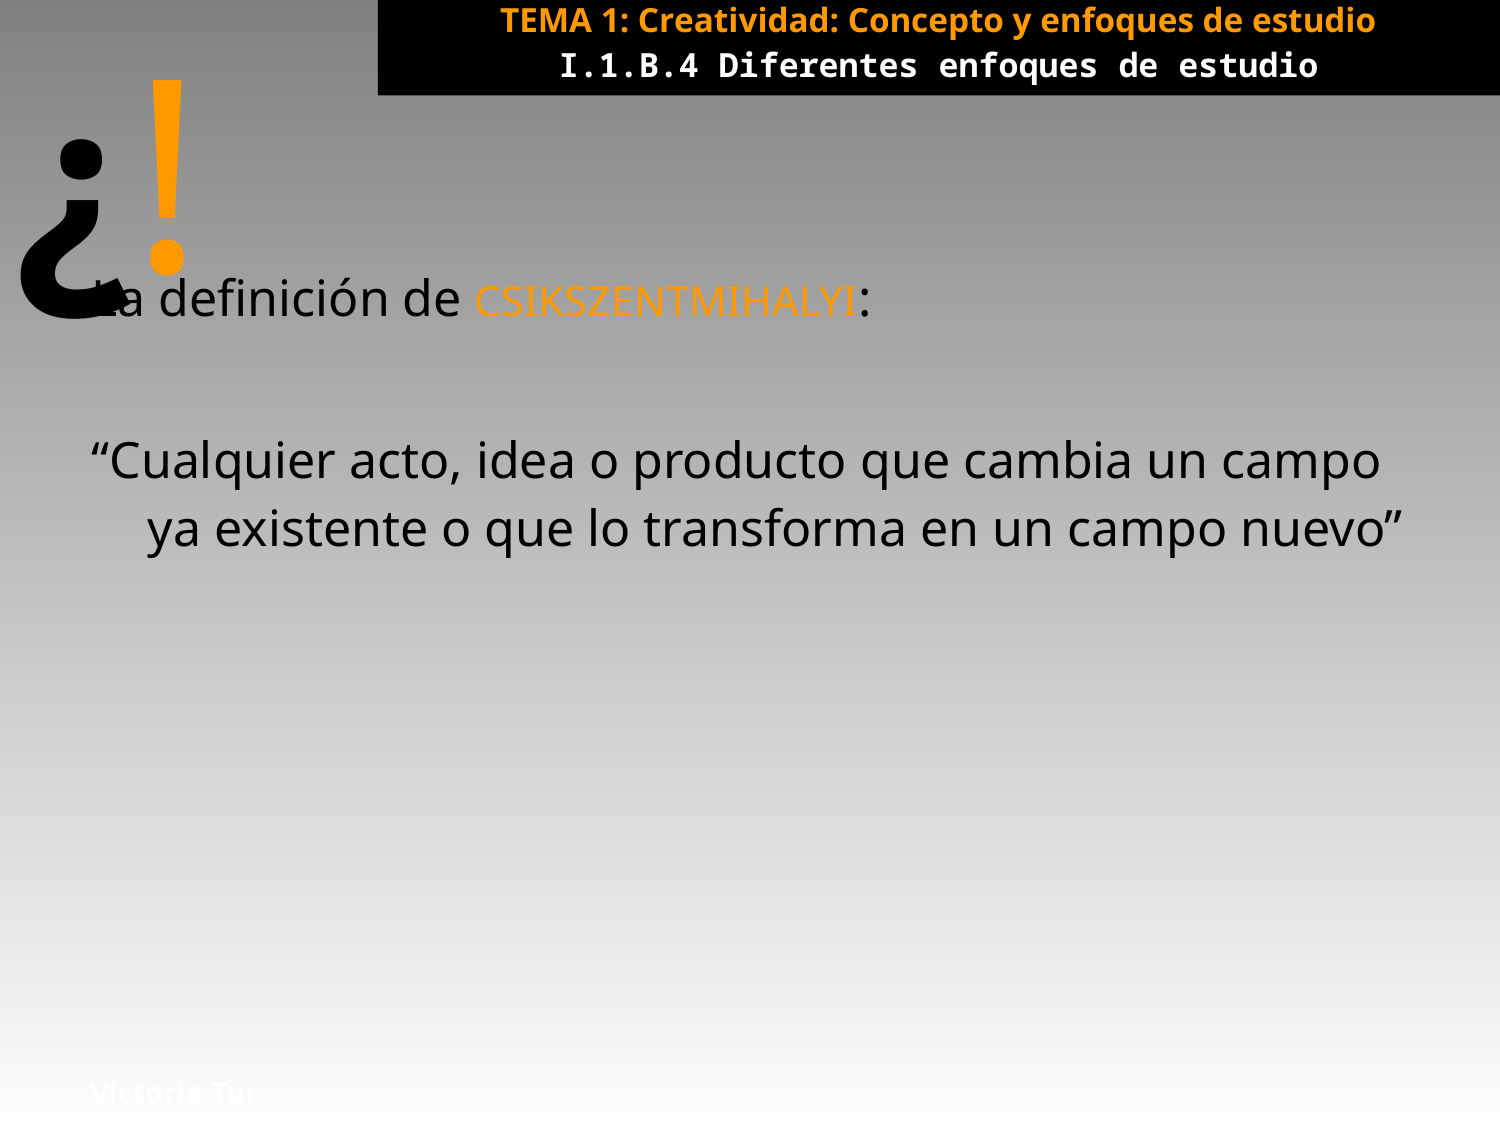

TEMA 1: Creatividad: Concepto y enfoques de estudio
I.1.B.4 Diferentes enfoques de estudio
# La definición de CSIKSZENTMIHALYI:
“Cualquier acto, idea o producto que cambia un campo ya existente o que lo transforma en un campo nuevo”